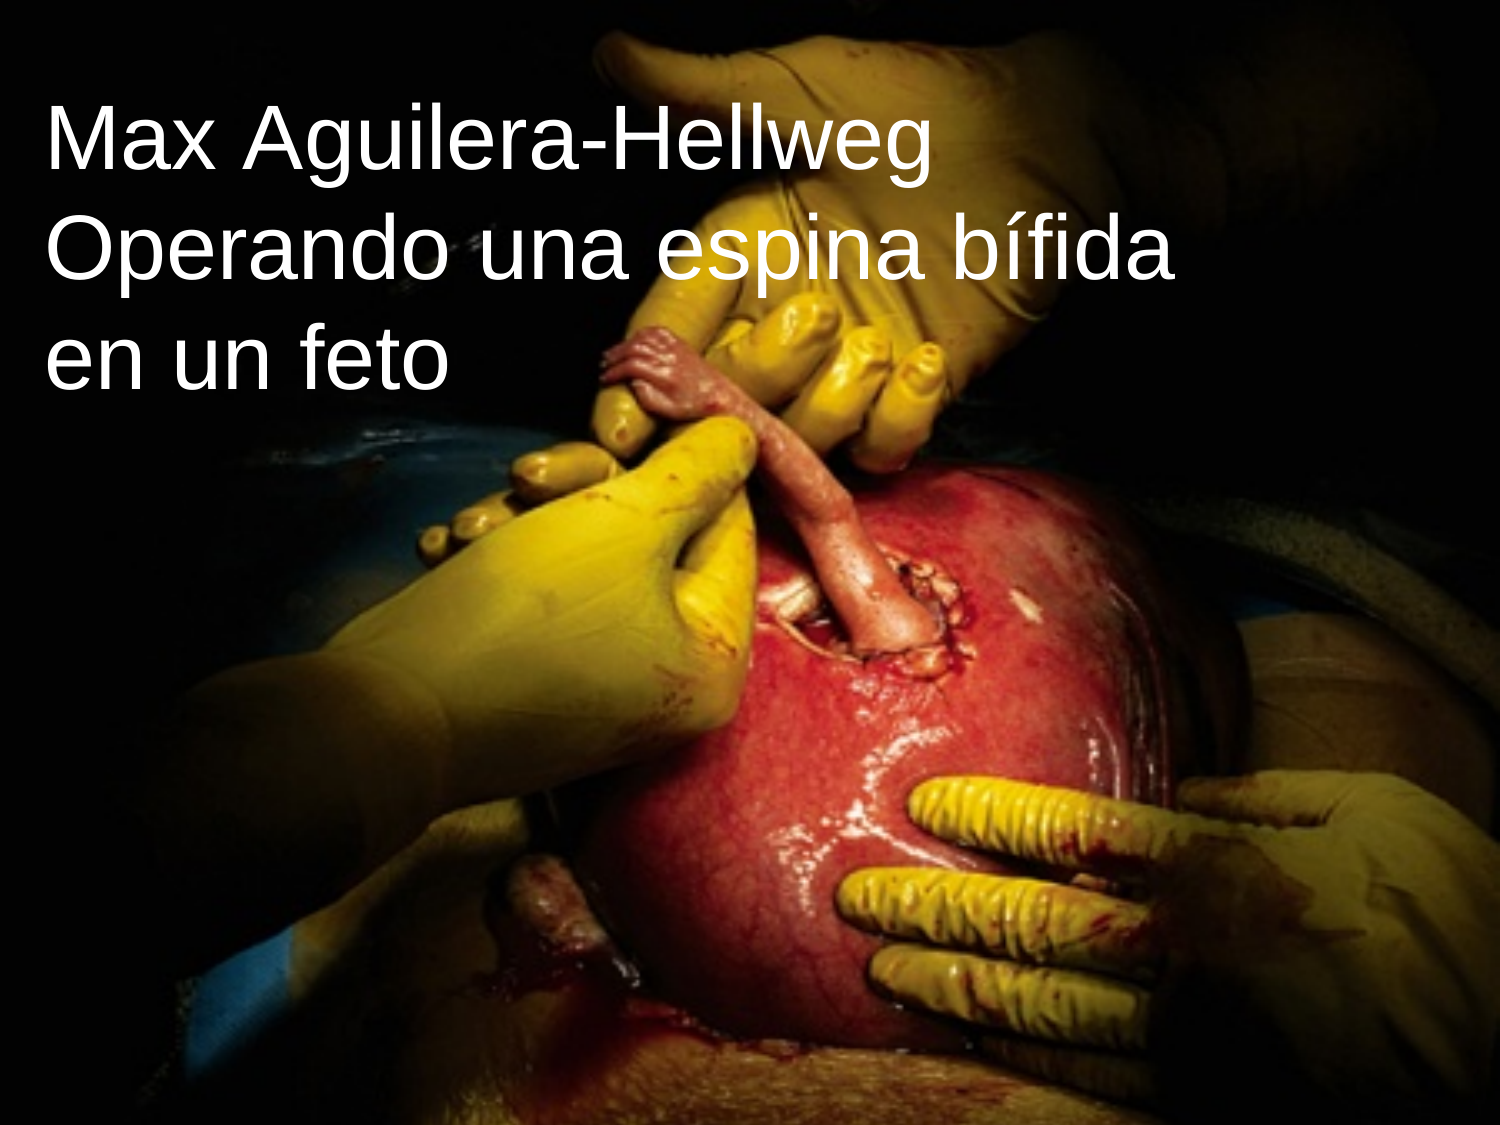

Max Aguilera-Hellweg
Operando una espina bífida
en un feto